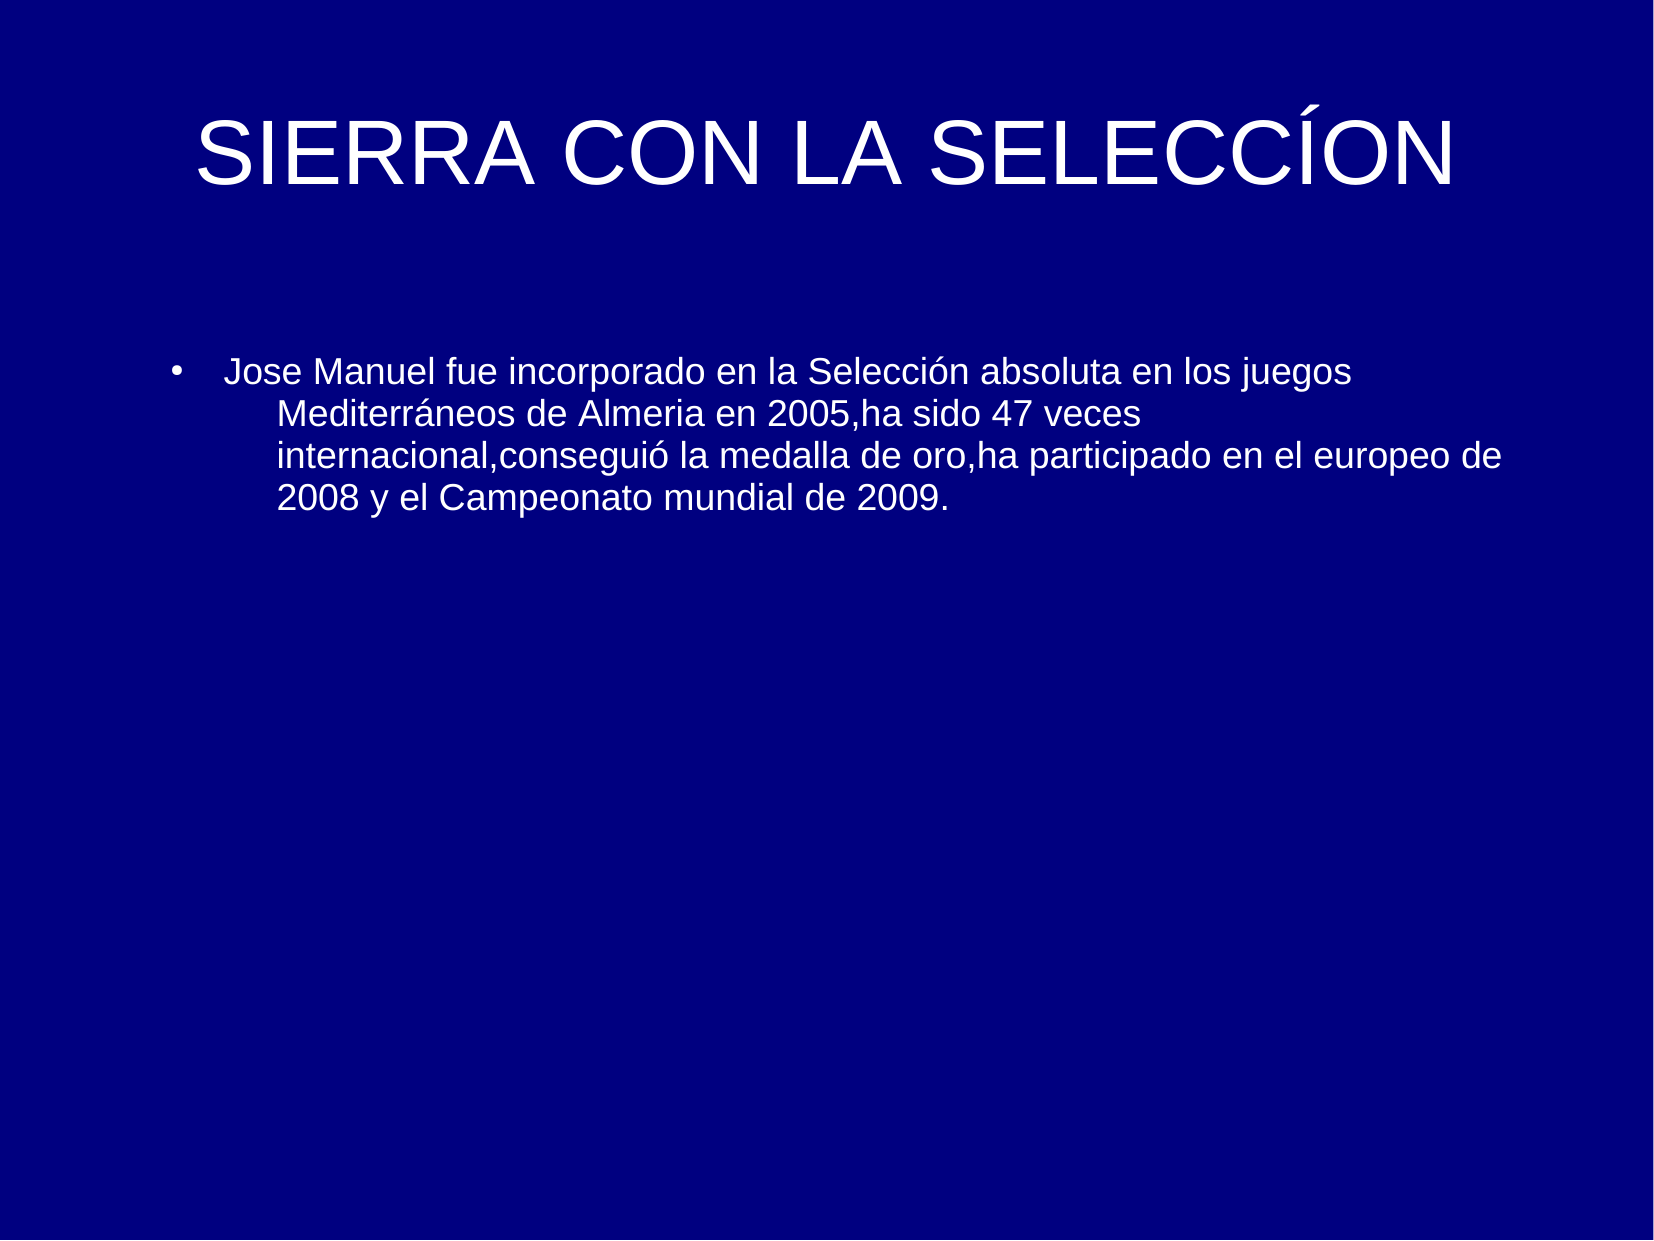

# SIERRA CON LA SELECCÍON
Jose Manuel fue incorporado en la Selección absoluta en los juegos Mediterráneos de Almeria en 2005,ha sido 47 veces internacional,conseguió la medalla de oro,ha participado en el europeo de 2008 y el Campeonato mundial de 2009.